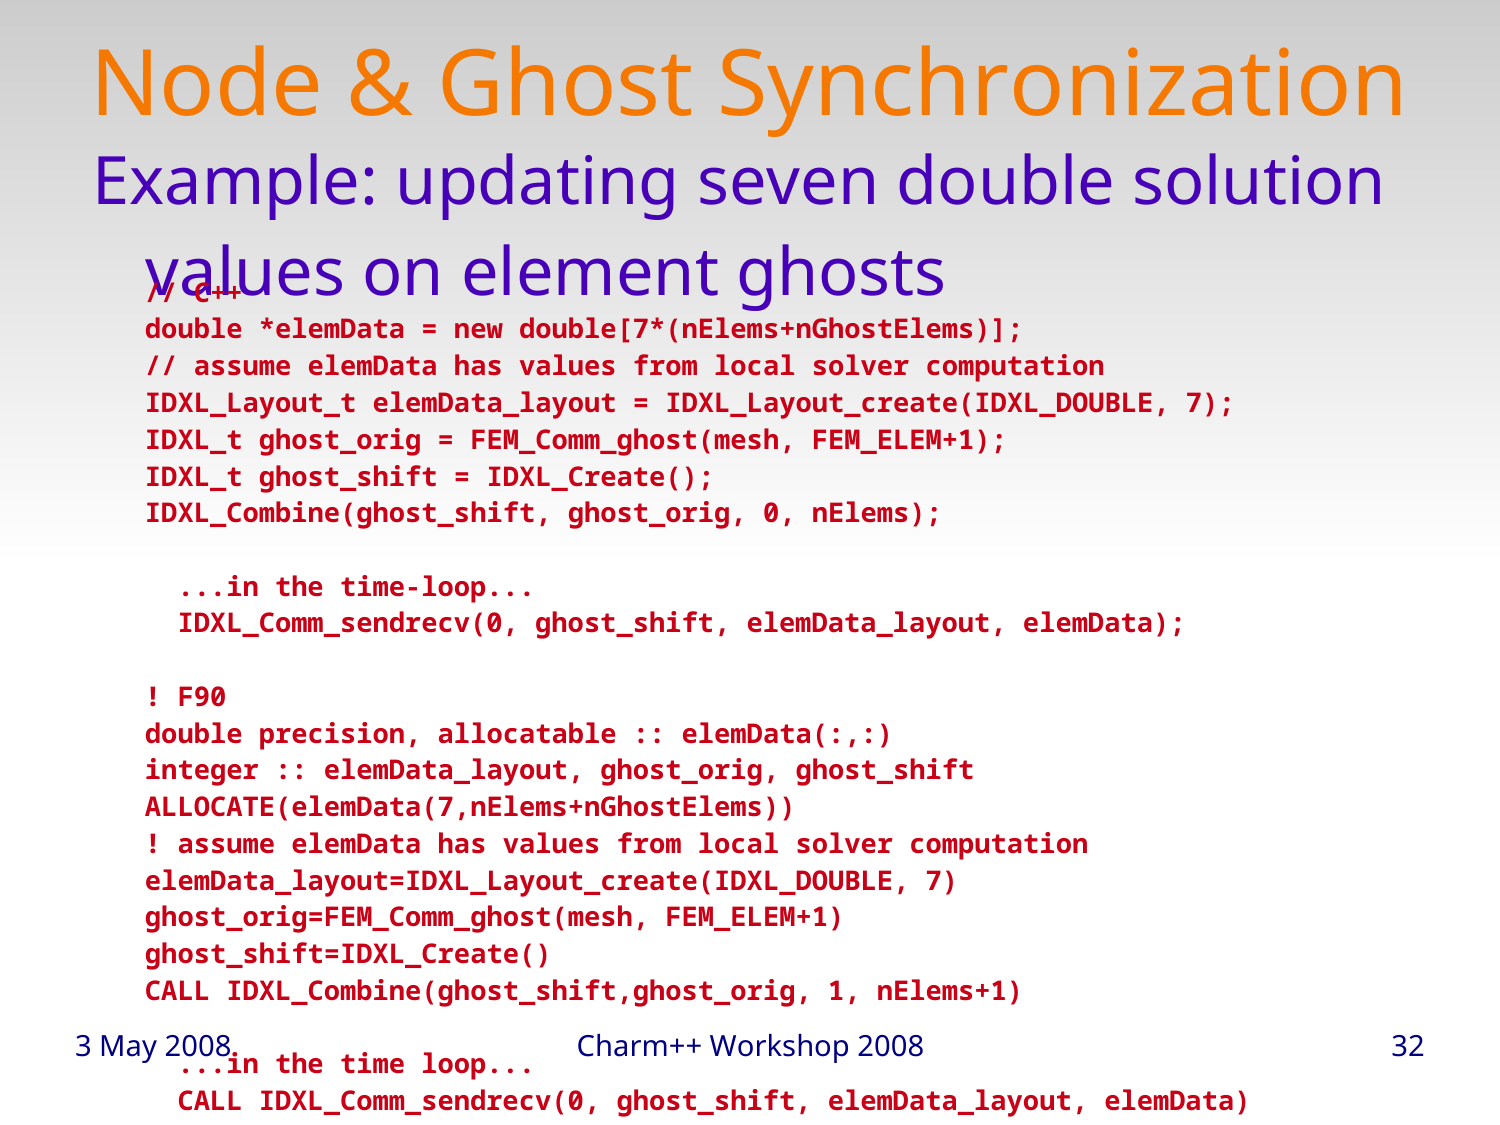

# Node & Ghost Synchronization
Example: updating seven double solution values on element ghosts
// C++
double *elemData = new double[7*(nElems+nGhostElems)];
// assume elemData has values from local solver computation
IDXL_Layout_t elemData_layout = IDXL_Layout_create(IDXL_DOUBLE, 7);
IDXL_t ghost_orig = FEM_Comm_ghost(mesh, FEM_ELEM+1);
IDXL_t ghost_shift = IDXL_Create();
IDXL_Combine(ghost_shift, ghost_orig, 0, nElems);
 ...in the time-loop...
 IDXL_Comm_sendrecv(0, ghost_shift, elemData_layout, elemData);
! F90
double precision, allocatable :: elemData(:,:)
integer :: elemData_layout, ghost_orig, ghost_shift
ALLOCATE(elemData(7,nElems+nGhostElems))
! assume elemData has values from local solver computation
elemData_layout=IDXL_Layout_create(IDXL_DOUBLE, 7)
ghost_orig=FEM_Comm_ghost(mesh, FEM_ELEM+1)
ghost_shift=IDXL_Create()
CALL IDXL_Combine(ghost_shift,ghost_orig, 1, nElems+1)
 ...in the time loop...
 CALL IDXL_Comm_sendrecv(0, ghost_shift, elemData_layout, elemData)
3 May 2008
Charm++ Workshop 2008
32